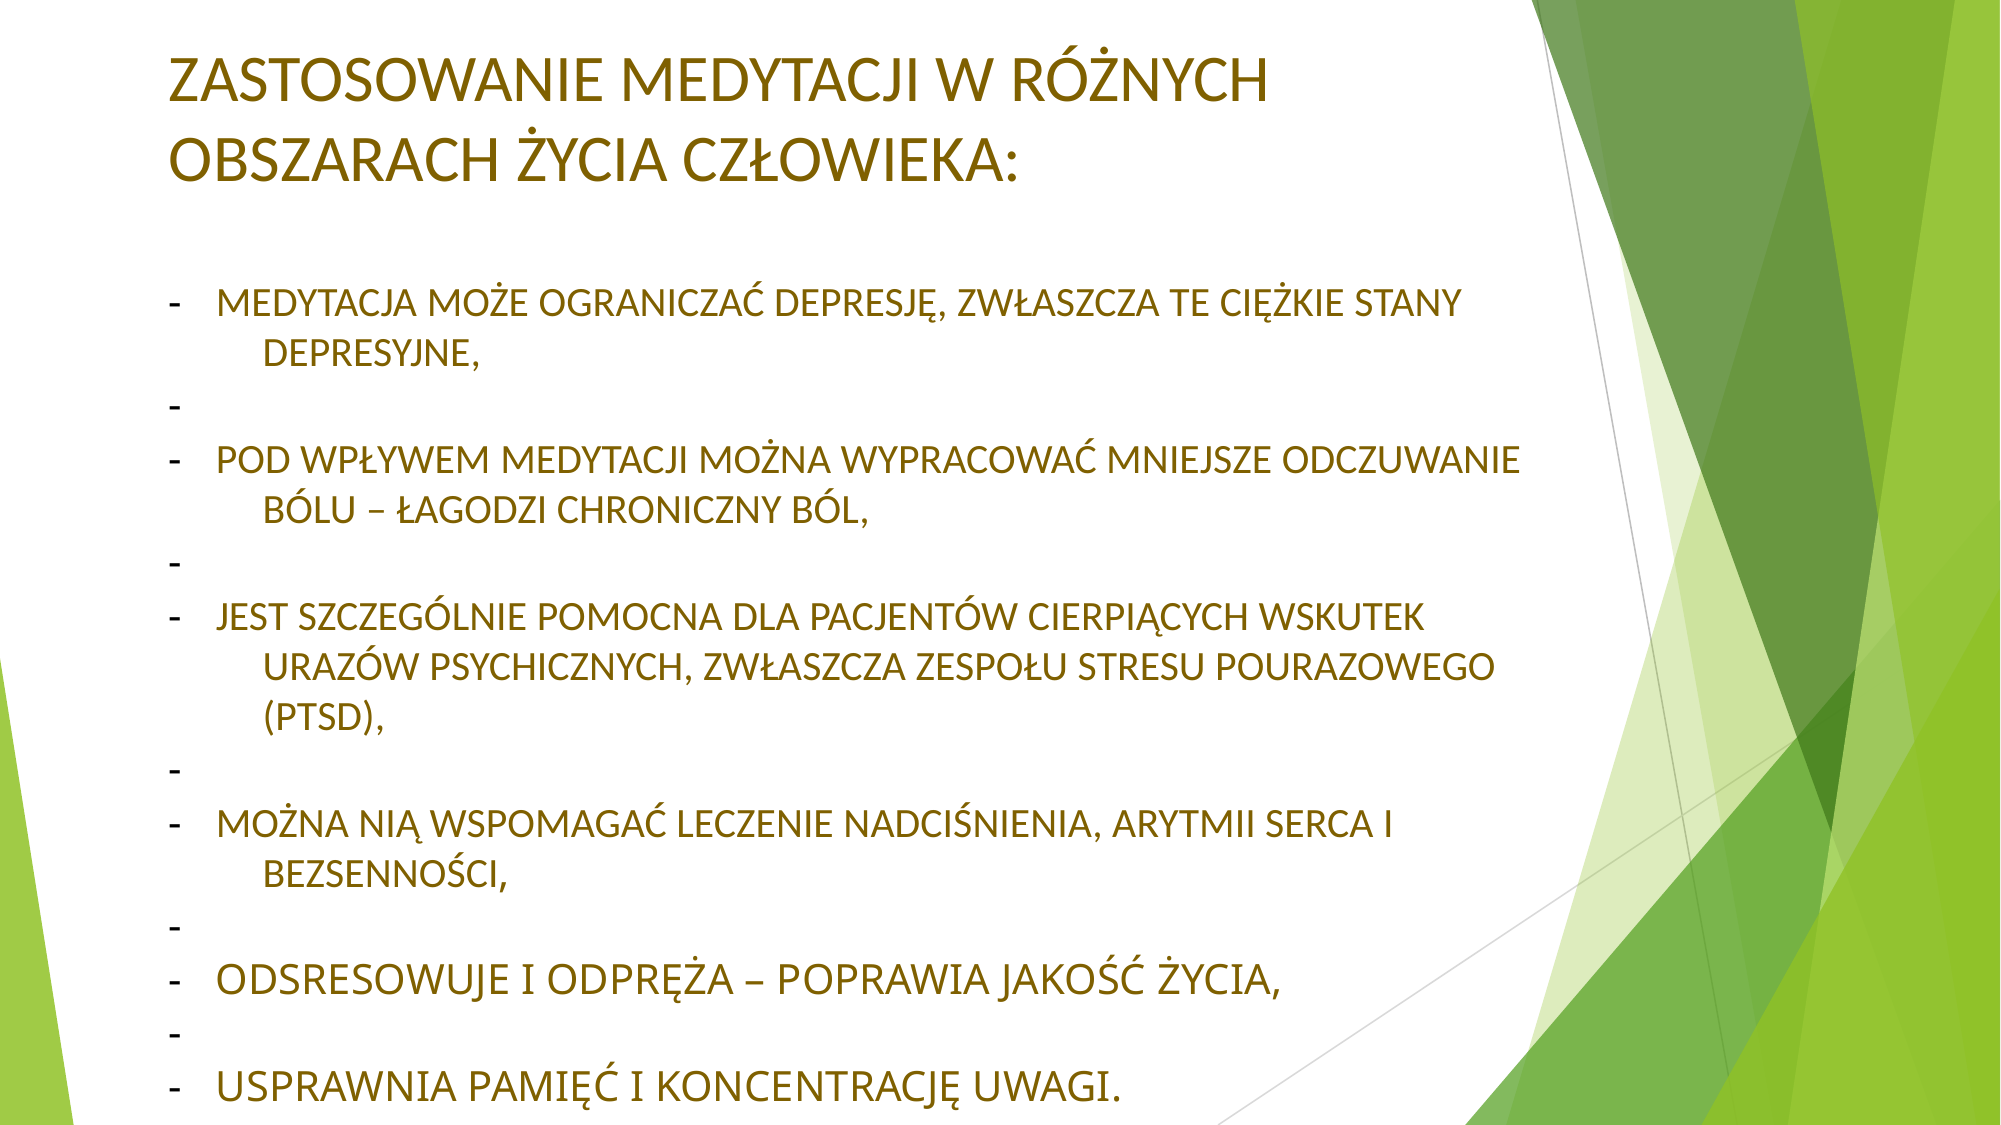

ZASTOSOWANIE MEDYTACJI W RÓŻNYCH OBSZARACH ŻYCIA CZŁOWIEKA:
MEDYTACJA MOŻE OGRANICZAĆ DEPRESJĘ, ZWŁASZCZA TE CIĘŻKIE STANY DEPRESYJNE,
POD WPŁYWEM MEDYTACJI MOŻNA WYPRACOWAĆ MNIEJSZE ODCZUWANIE BÓLU – ŁAGODZI CHRONICZNY BÓL,
JEST SZCZEGÓLNIE POMOCNA DLA PACJENTÓW CIERPIĄCYCH WSKUTEK URAZÓW PSYCHICZNYCH, ZWŁASZCZA ZESPOŁU STRESU POURAZOWEGO (PTSD),
MOŻNA NIĄ WSPOMAGAĆ LECZENIE NADCIŚNIENIA, ARYTMII SERCA I BEZSENNOŚCI,
ODSRESOWUJE I ODPRĘŻA – POPRAWIA JAKOŚĆ ŻYCIA,
USPRAWNIA PAMIĘĆ I KONCENTRACJĘ UWAGI.